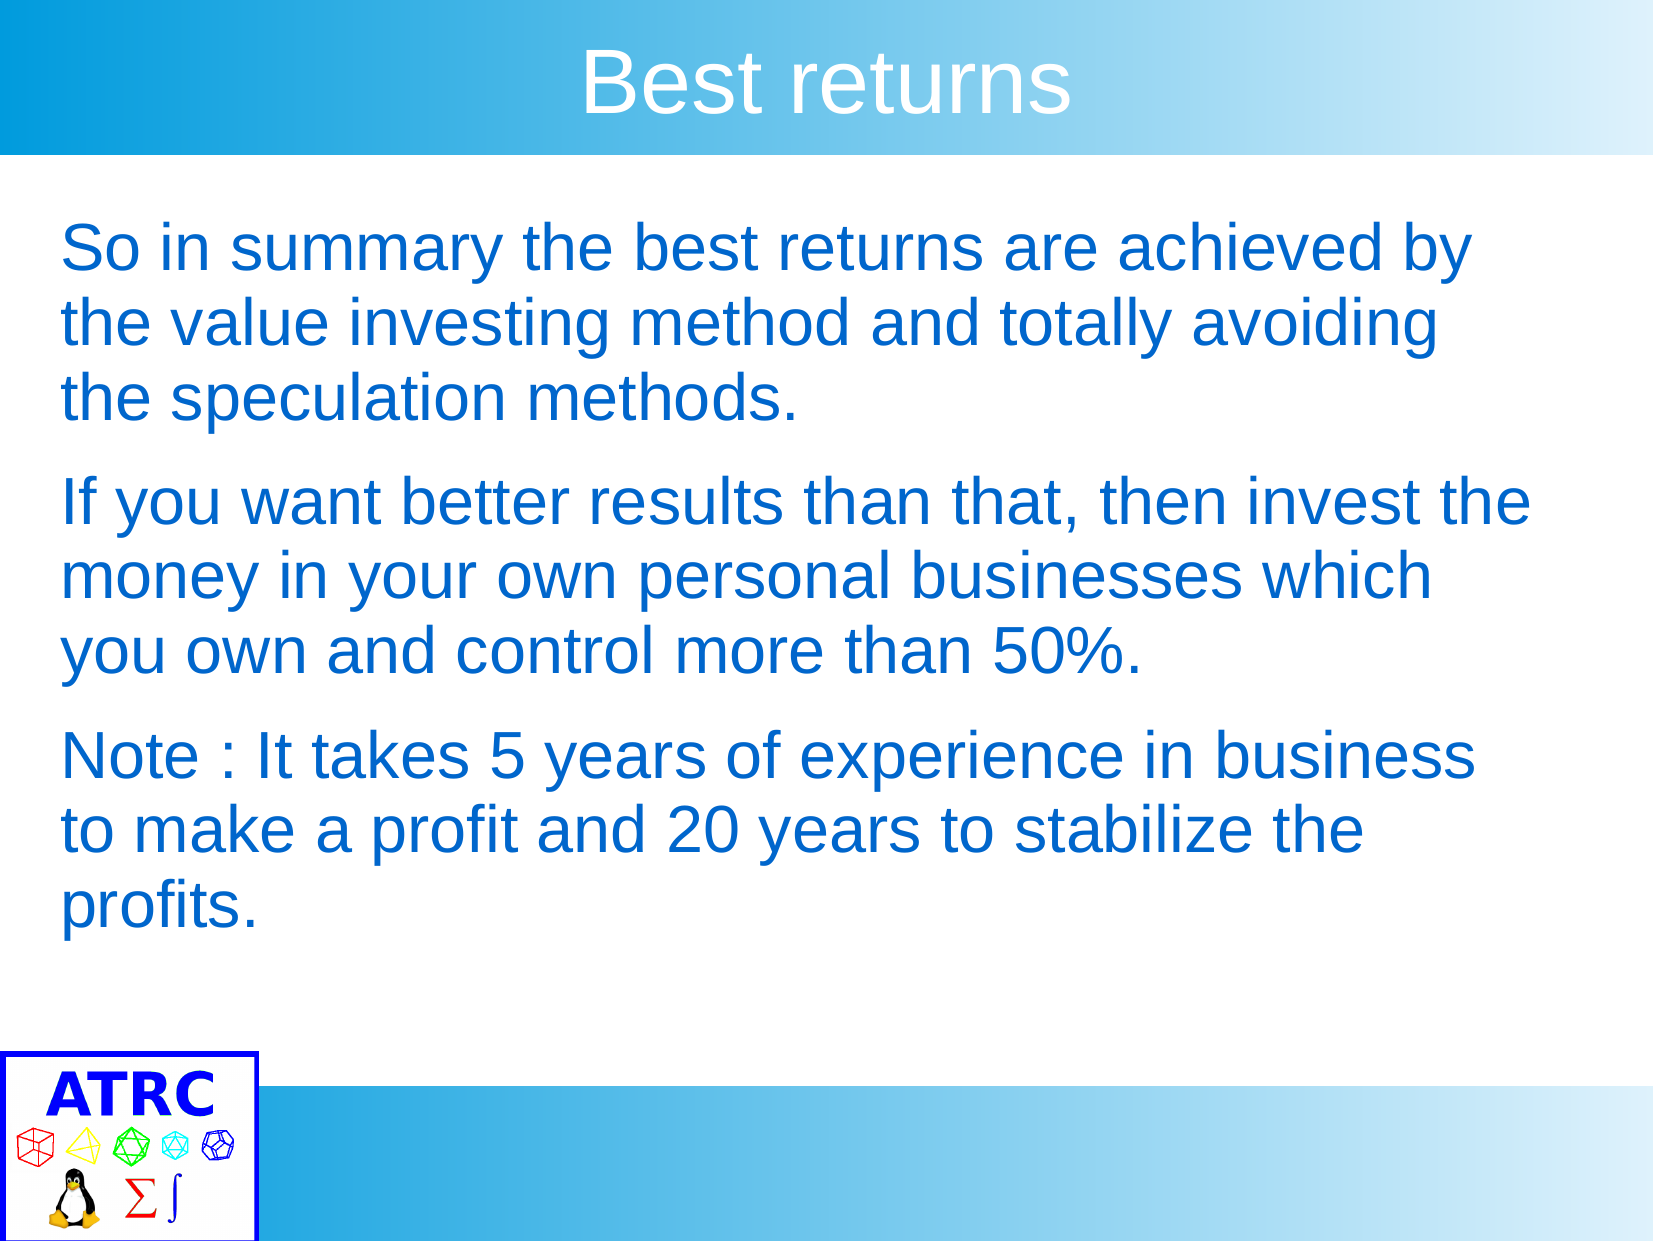

# Best returns
So in summary the best returns are achieved by the value investing method and totally avoiding the speculation methods.
If you want better results than that, then invest the money in your own personal businesses which you own and control more than 50%.
Note : It takes 5 years of experience in business to make a profit and 20 years to stabilize the profits.